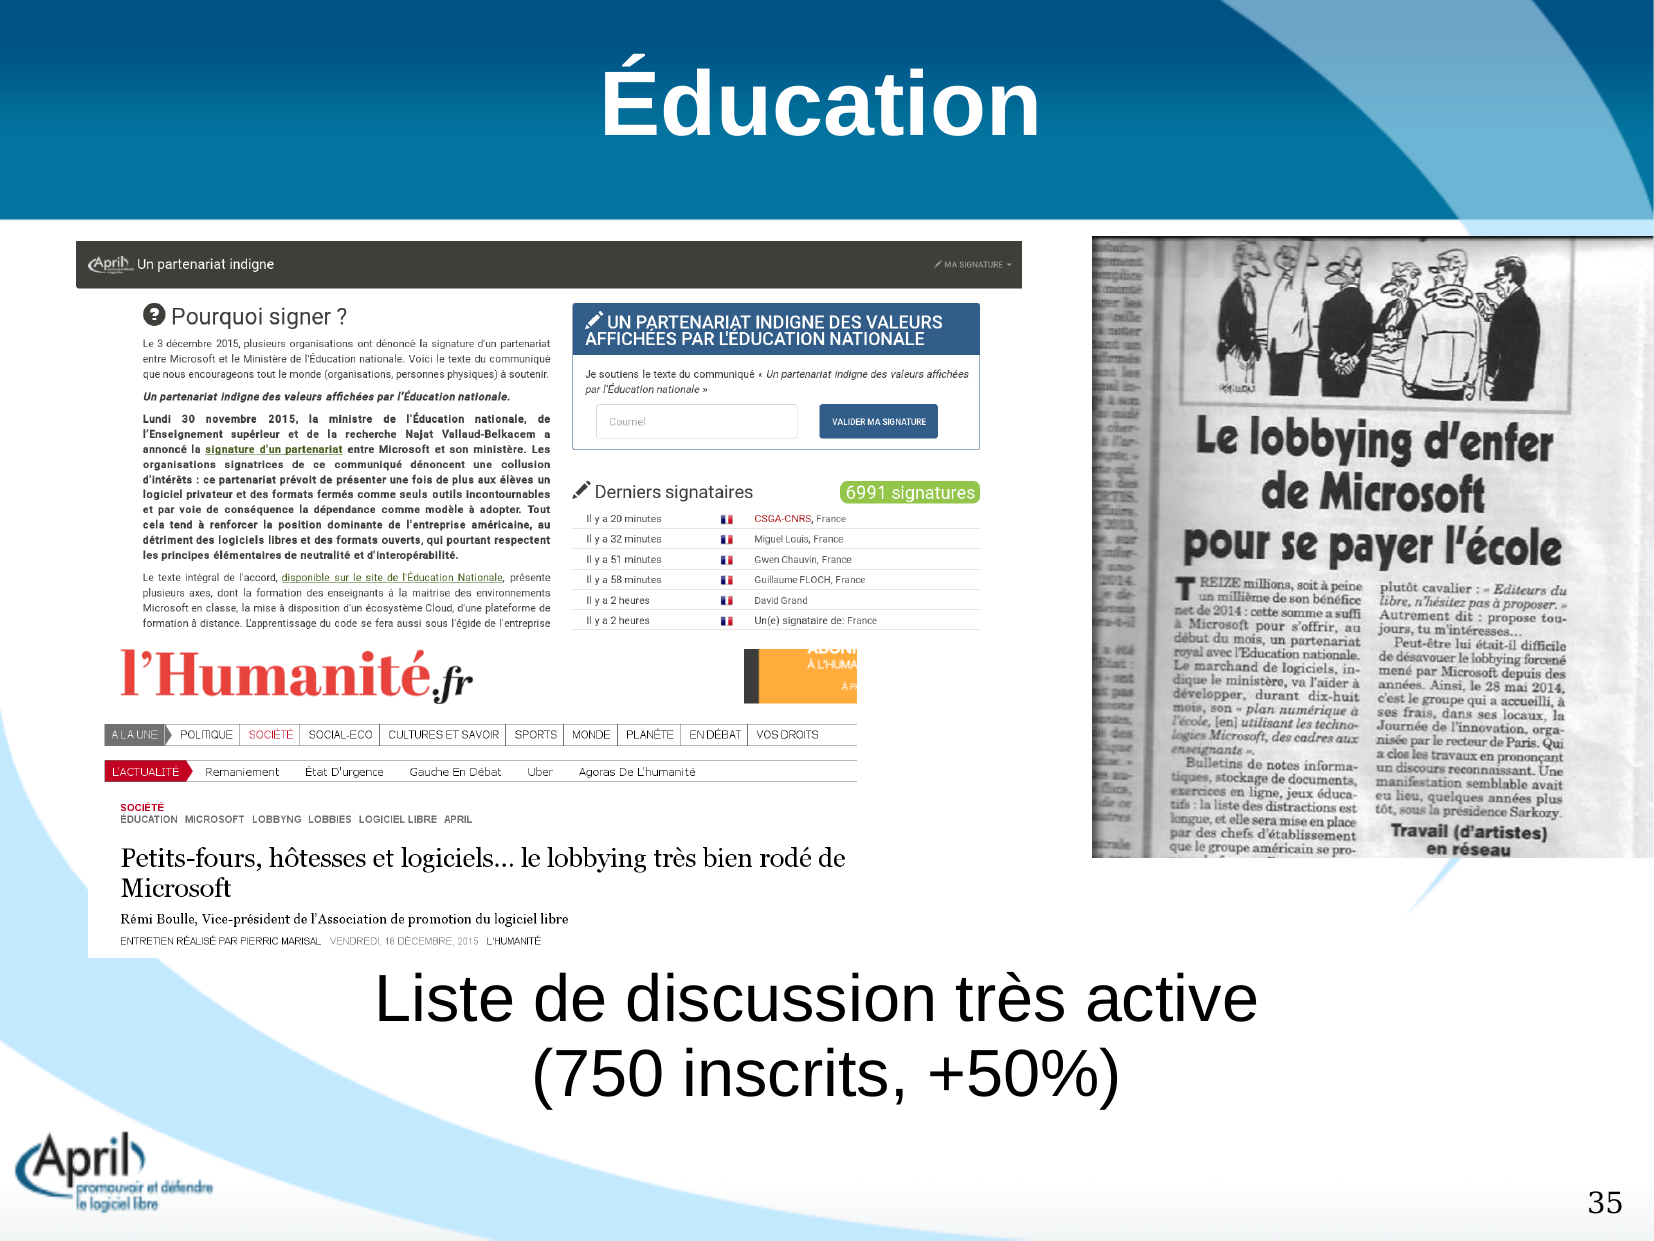

# Éducation
Liste de discussion très active
(750 inscrits, +50%)
35